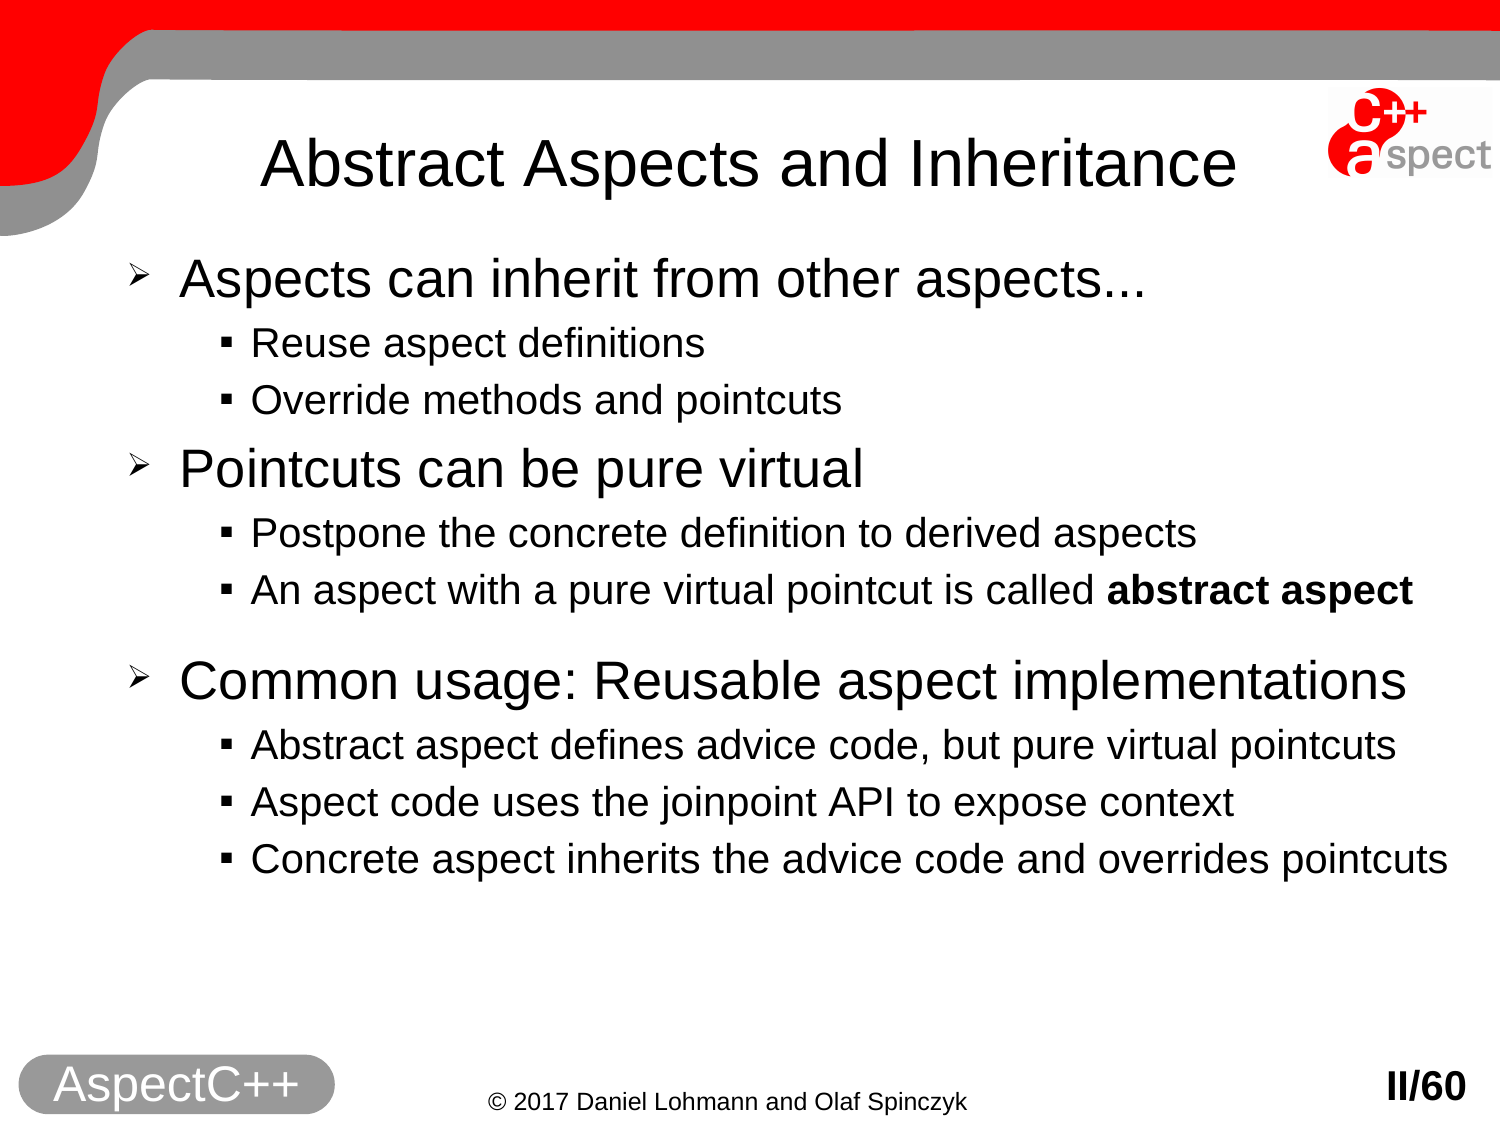

# Abstract Aspects and Inheritance
Aspects can inherit from other aspects...
Reuse aspect definitions
Override methods and pointcuts
Pointcuts can be pure virtual
Postpone the concrete definition to derived aspects
An aspect with a pure virtual pointcut is called abstract aspect
Common usage: Reusable aspect implementations
Abstract aspect defines advice code, but pure virtual pointcuts
Aspect code uses the joinpoint API to expose context
Concrete aspect inherits the advice code and overrides pointcuts